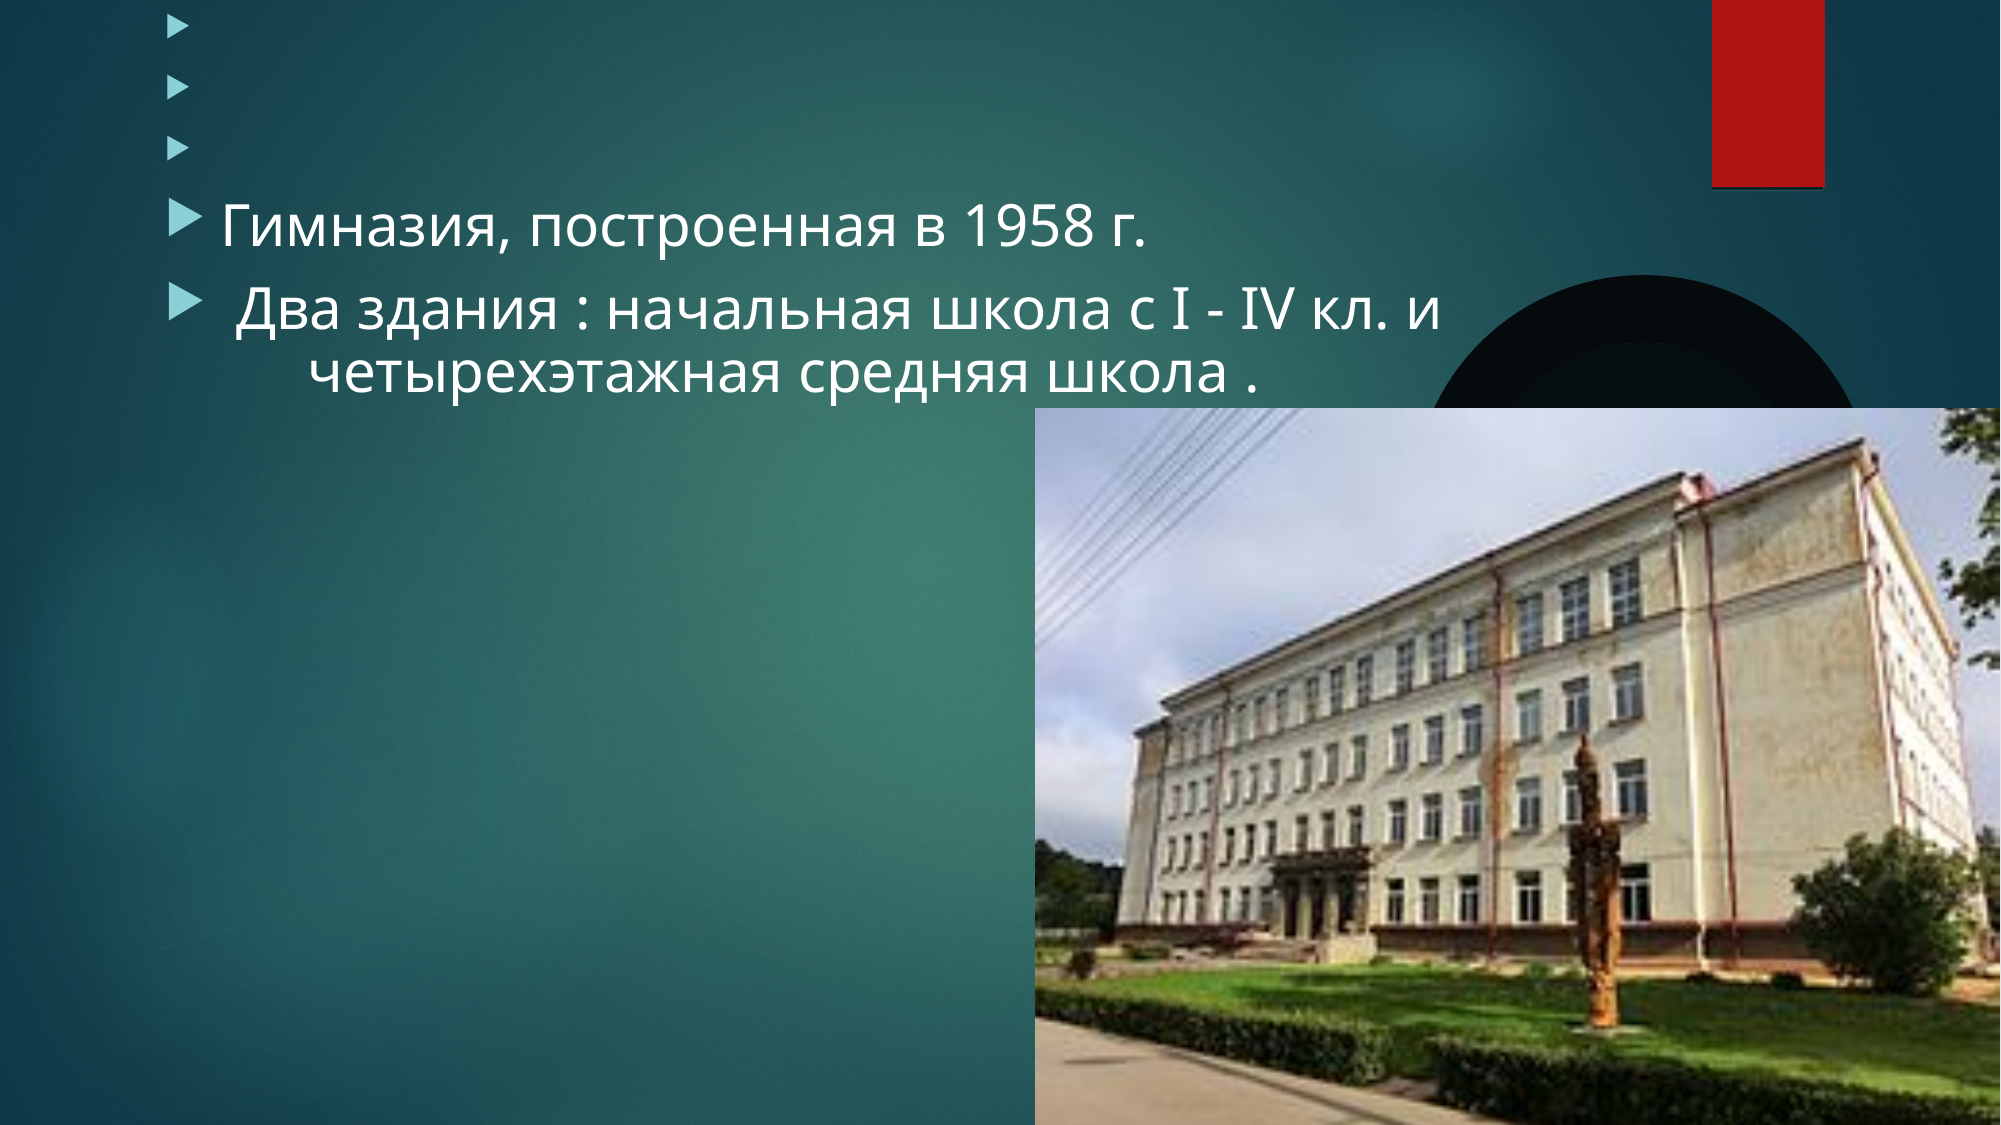

# Гимназия, построенная в 1958 г.
 Два здания : начальная школа с I - IV кл. и четырехэтажная средняя школа .